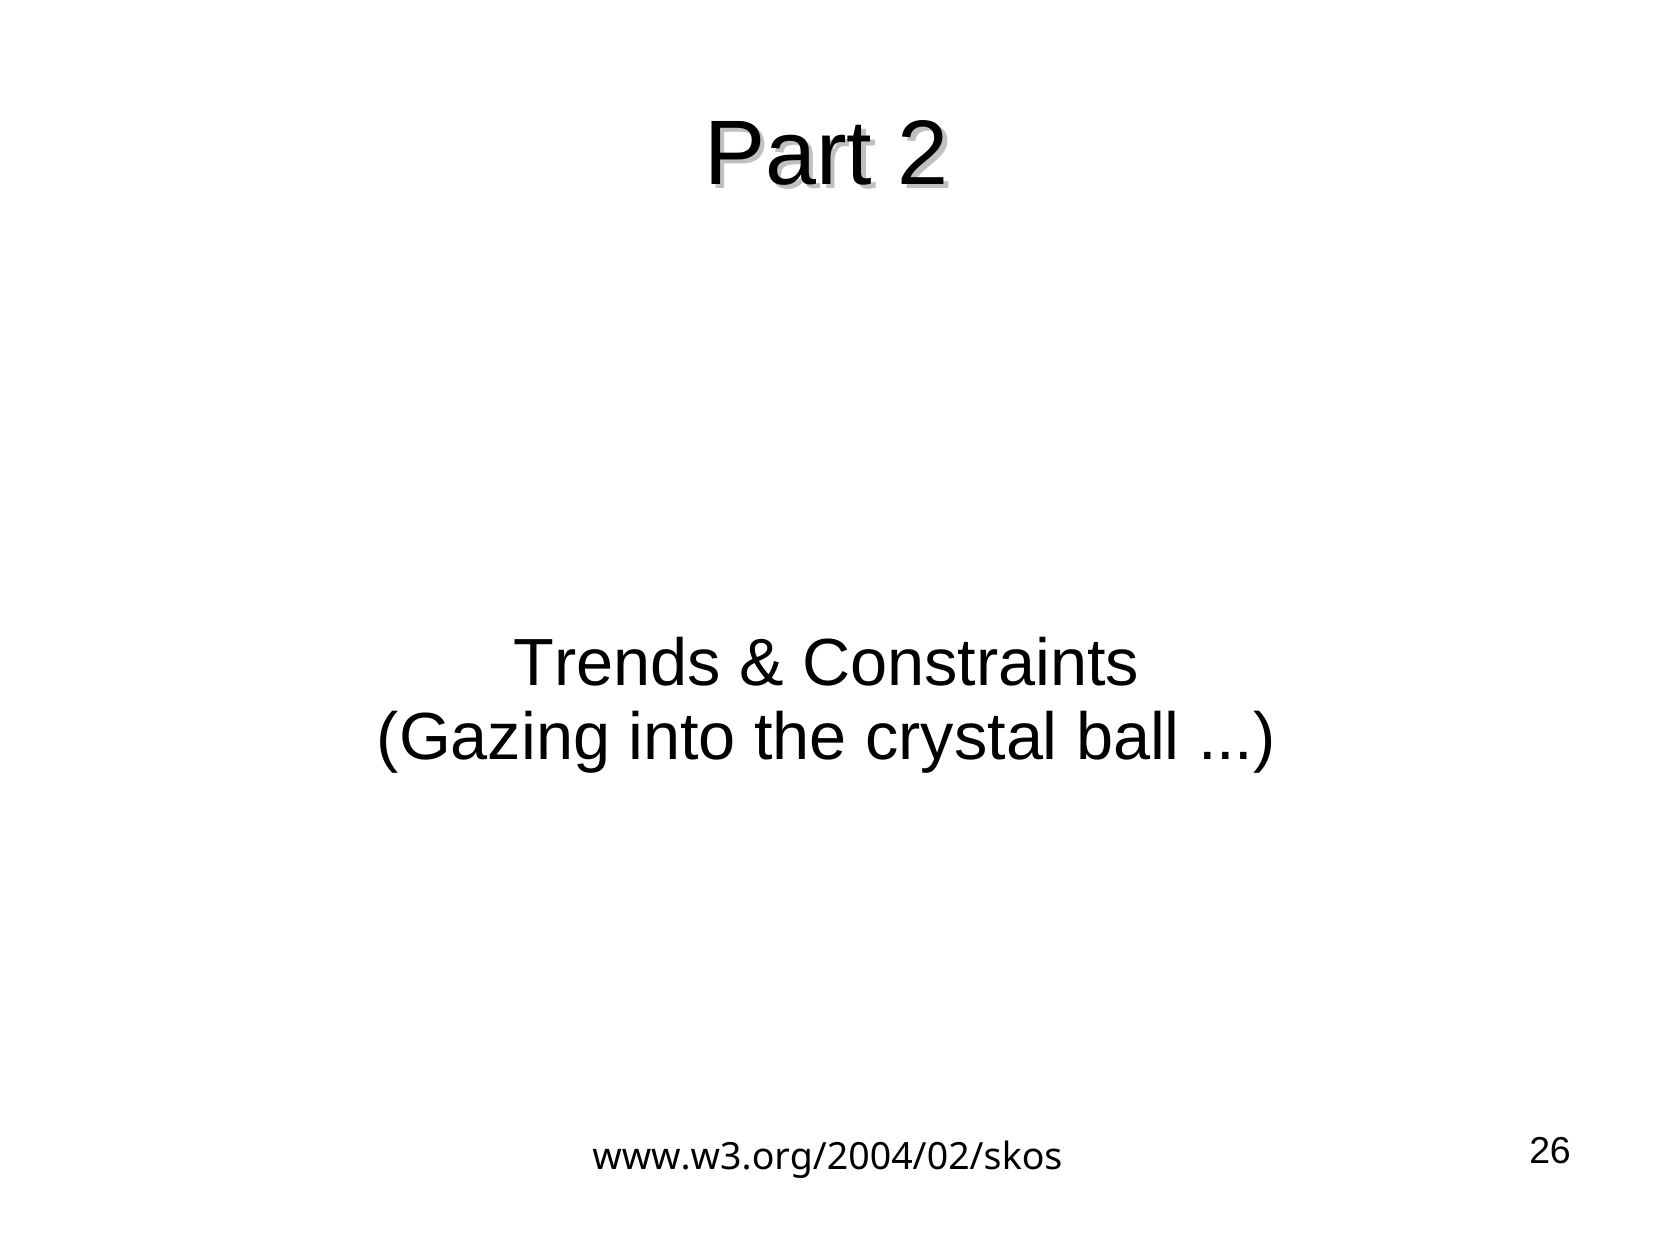

# Part 2
Trends & Constraints
(Gazing into the crystal ball ...)
www.w3.org/2004/02/skos
26